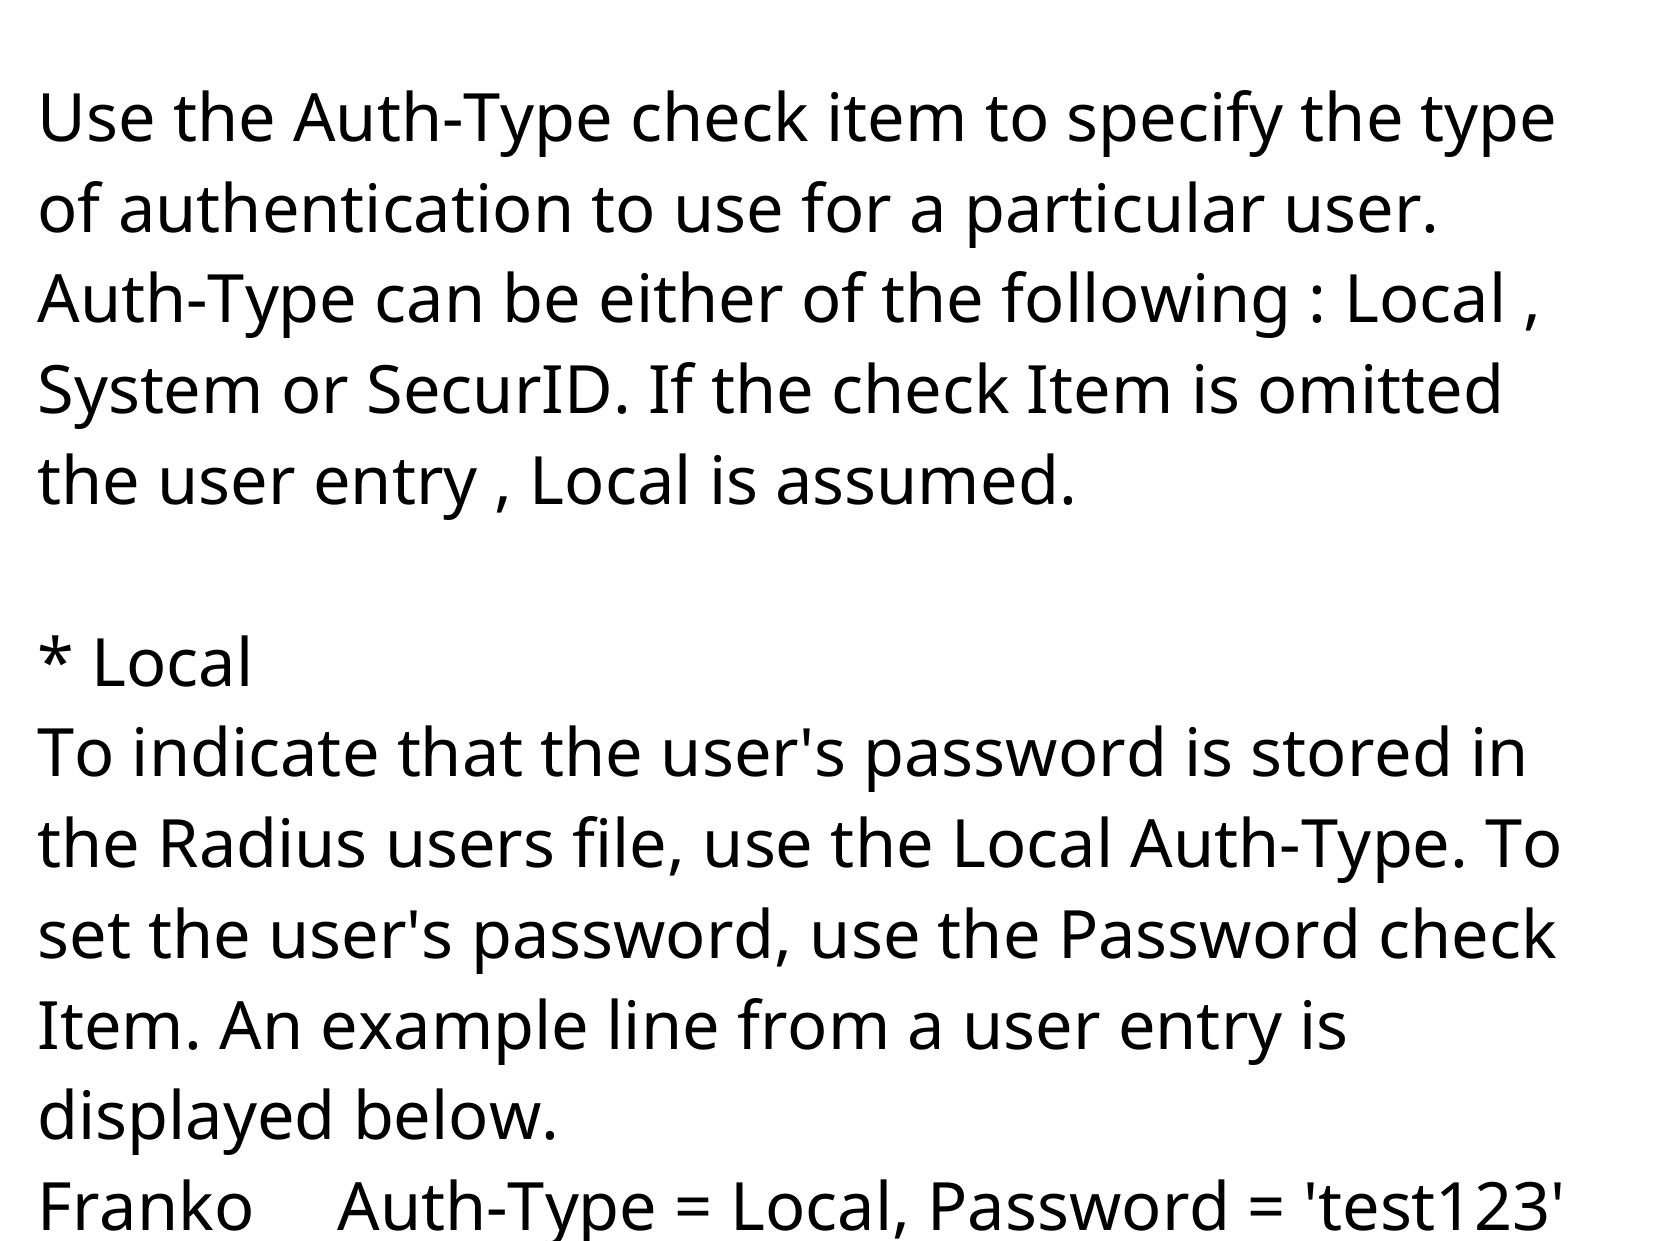

# * Password Locations
Use the Auth-Type check item to specify the type of authentication to use for a particular user. Auth-Type can be either of the following : Local , System or SecurID. If the check Item is omitted the user entry , Local is assumed.
* Local
To indicate that the user's password is stored in the Radius users file, use the Local Auth-Type. To set the user's password, use the Password check Item. An example line from a user entry is displayed below.
Franko		Auth-Type = Local, Password = 'test123'